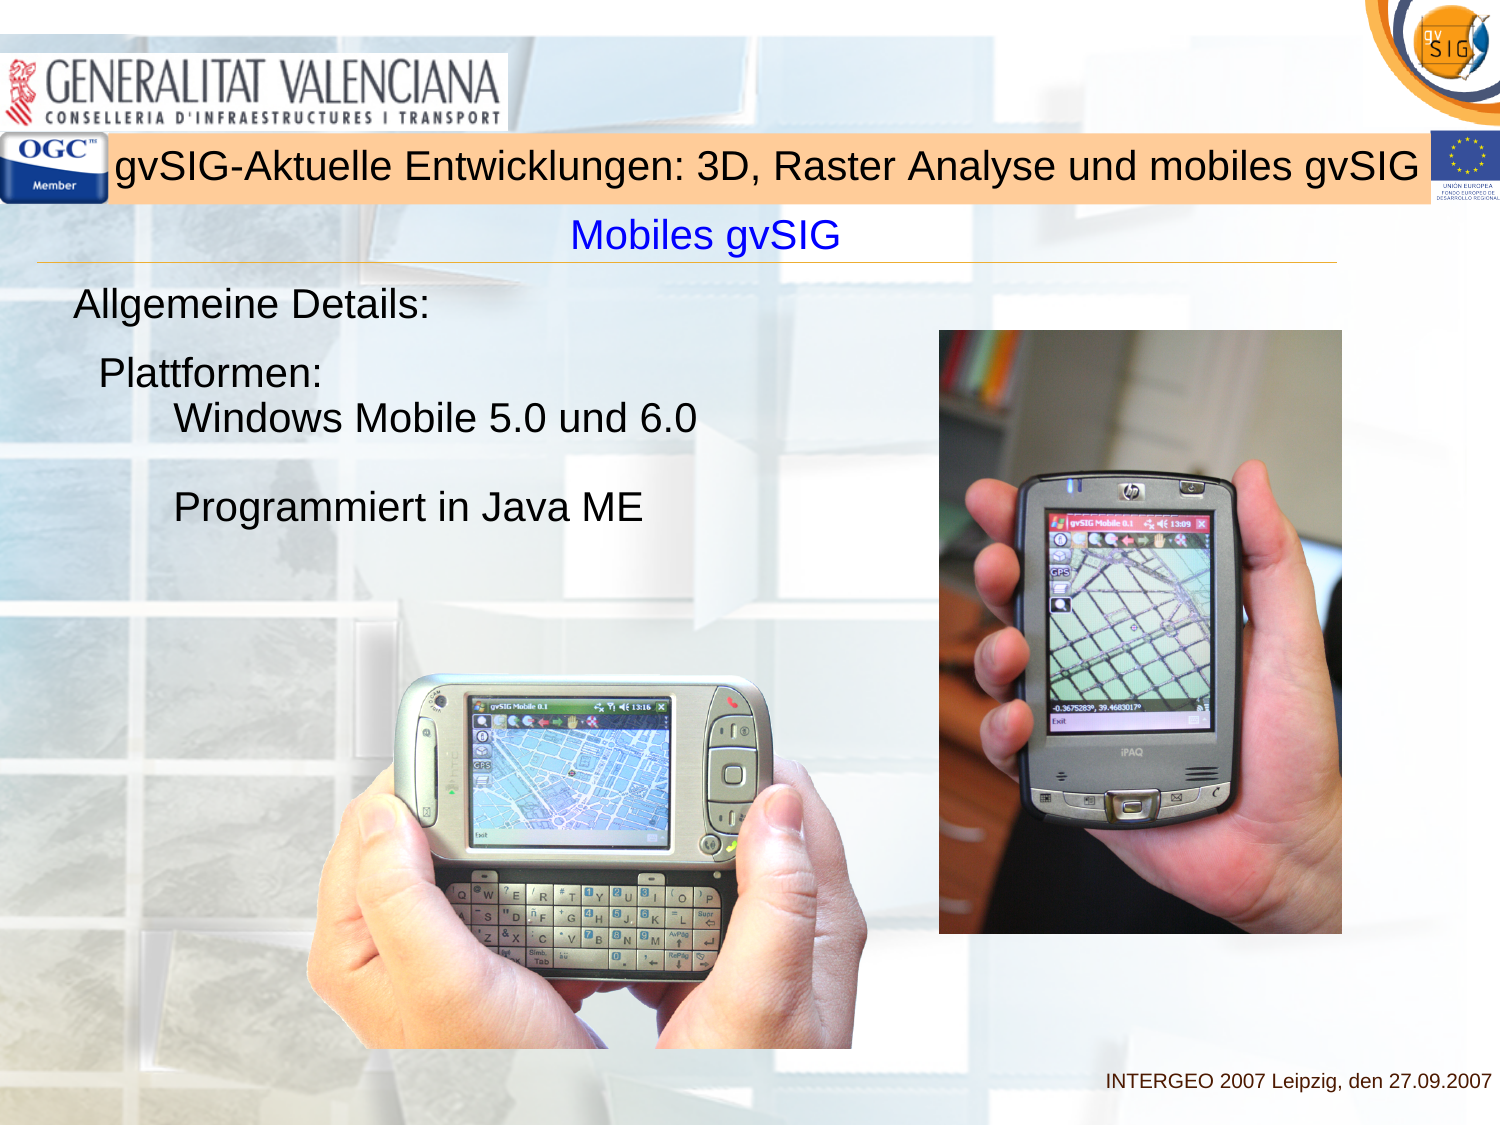

gvSIG-Aktuelle Entwicklungen: 3D, Raster Analyse und mobiles gvSIG
Mobiles gvSIG
Allgemeine Details:
Plattformen:
Windows Mobile 5.0 und 6.0
Programmiert in Java ME
INTERGEO 2007 Leipzig, den 27.09.2007